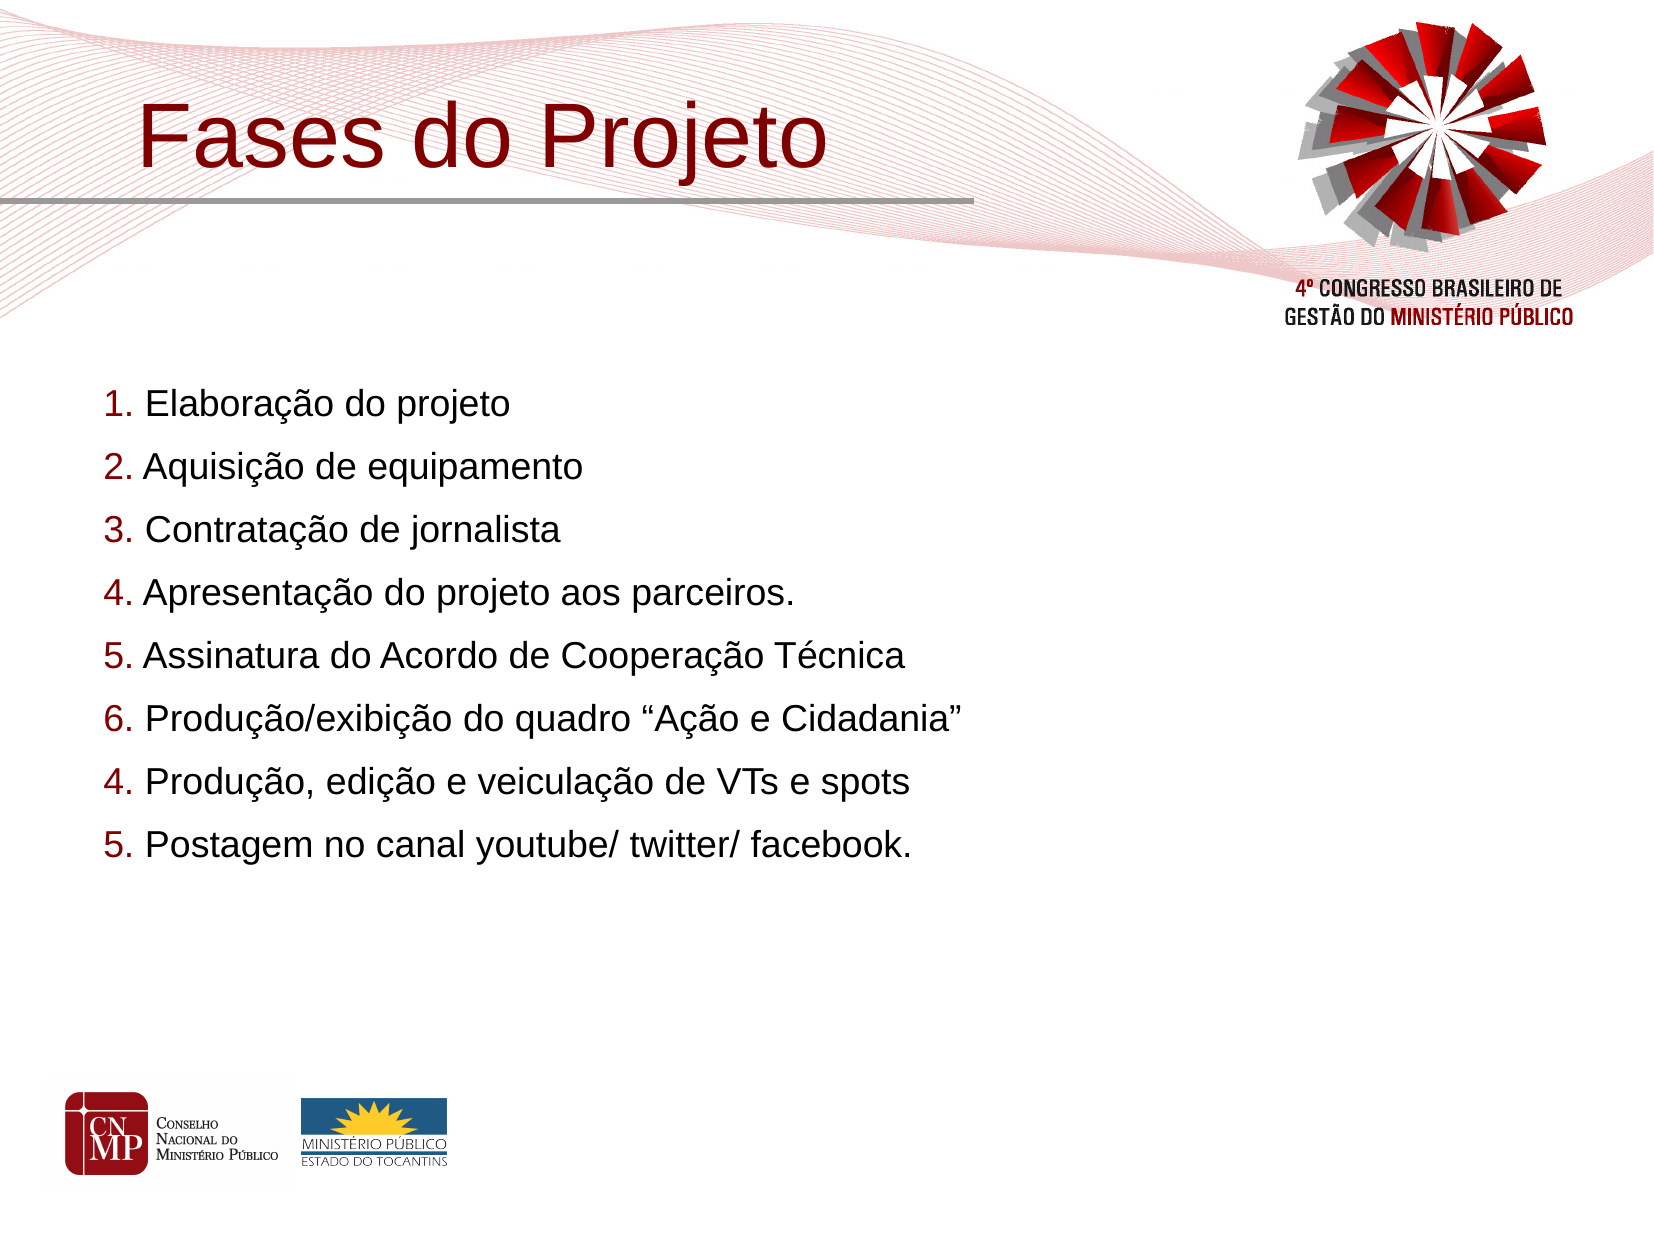

Fases do Projeto
1. Elaboração do projeto
2. Aquisição de equipamento
3. Contratação de jornalista
4. Apresentação do projeto aos parceiros.
5. Assinatura do Acordo de Cooperação Técnica
6. Produção/exibição do quadro “Ação e Cidadania”
4. Produção, edição e veiculação de VTs e spots
5. Postagem no canal youtube/ twitter/ facebook.